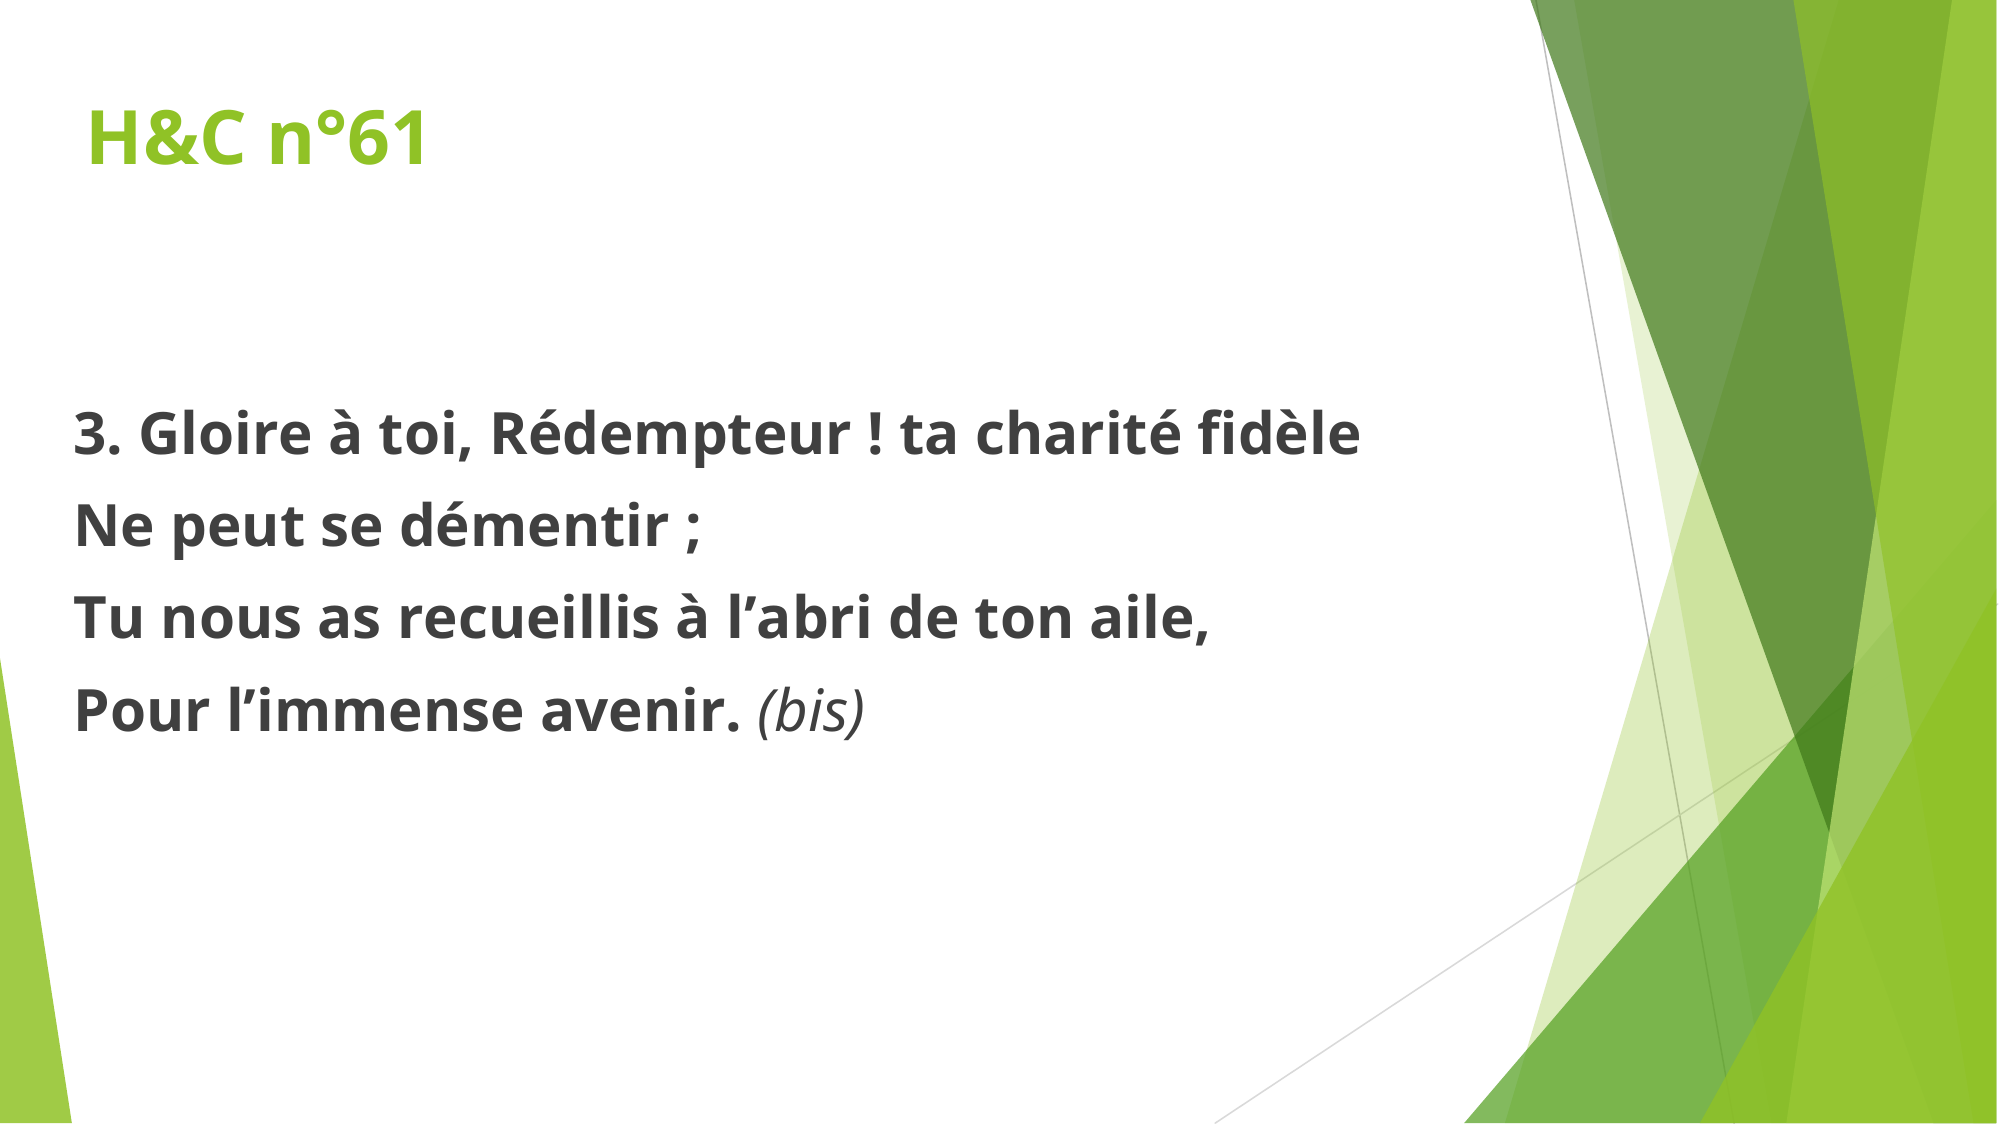

H&C n°61
3. Gloire à toi, Rédempteur ! ta charité fidèle
Ne peut se démentir ;
Tu nous as recueillis à l’abri de ton aile,
Pour l’immense avenir. (bis)